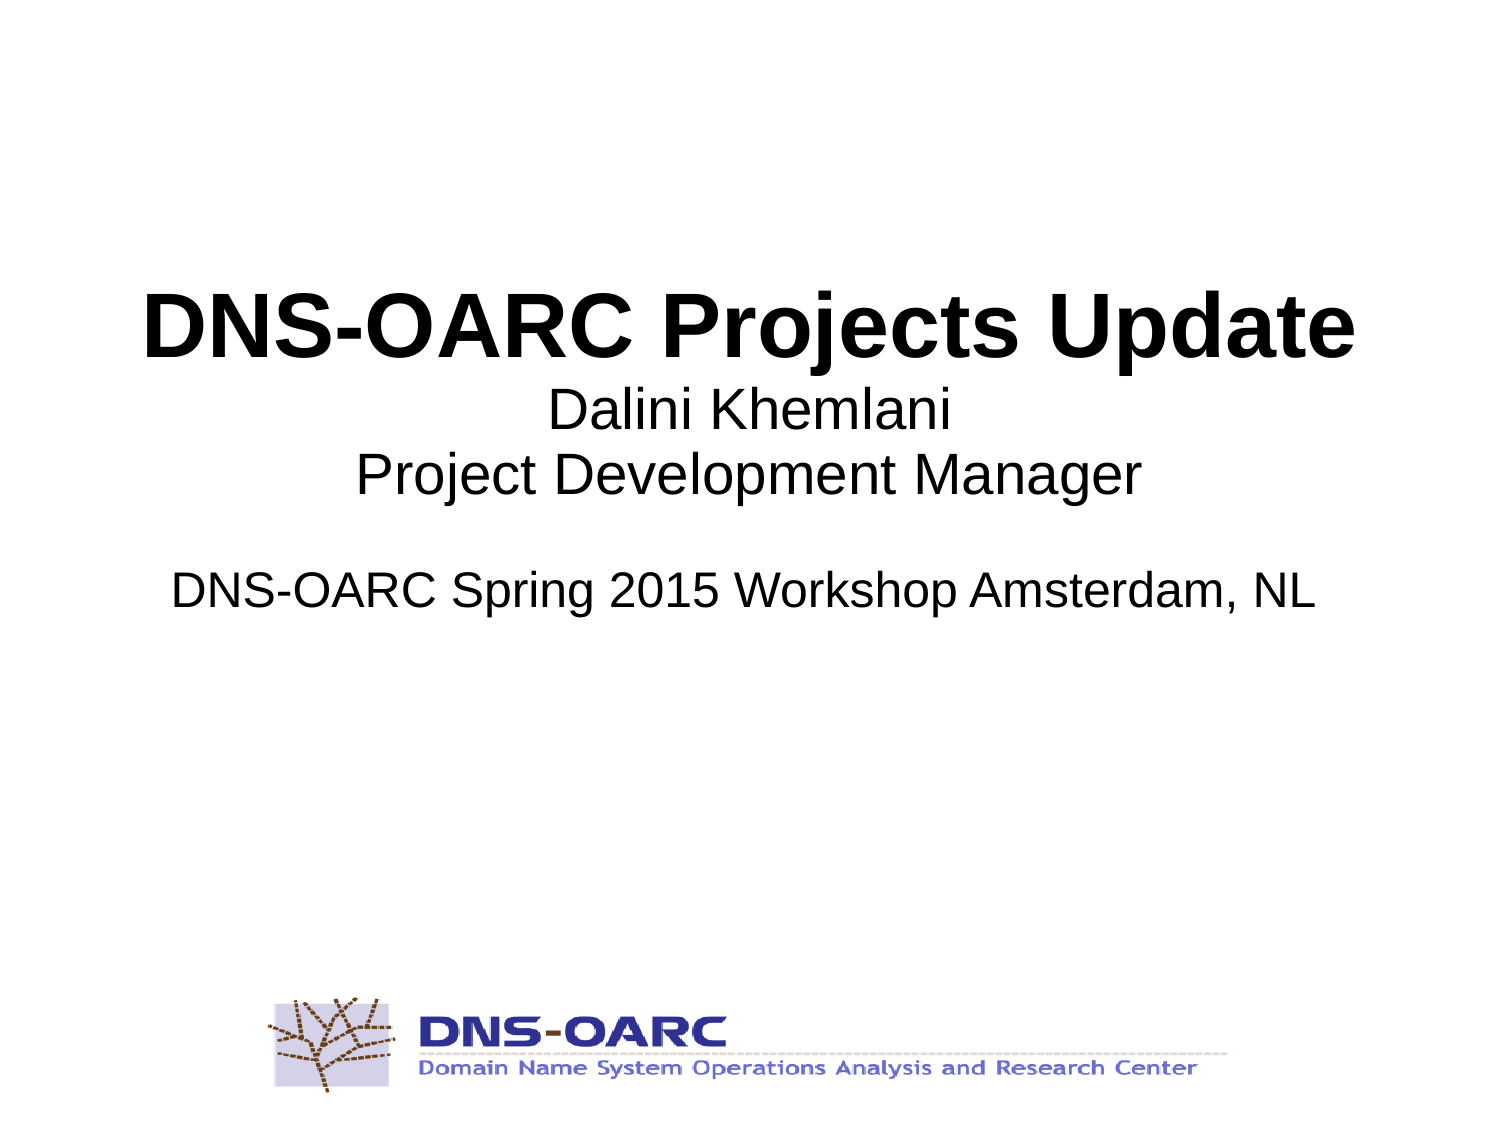

# DNS-OARC Projects Update
Dalini Khemlani
Project Development Manager
DNS-OARC Spring 2015 Workshop Amsterdam, NL